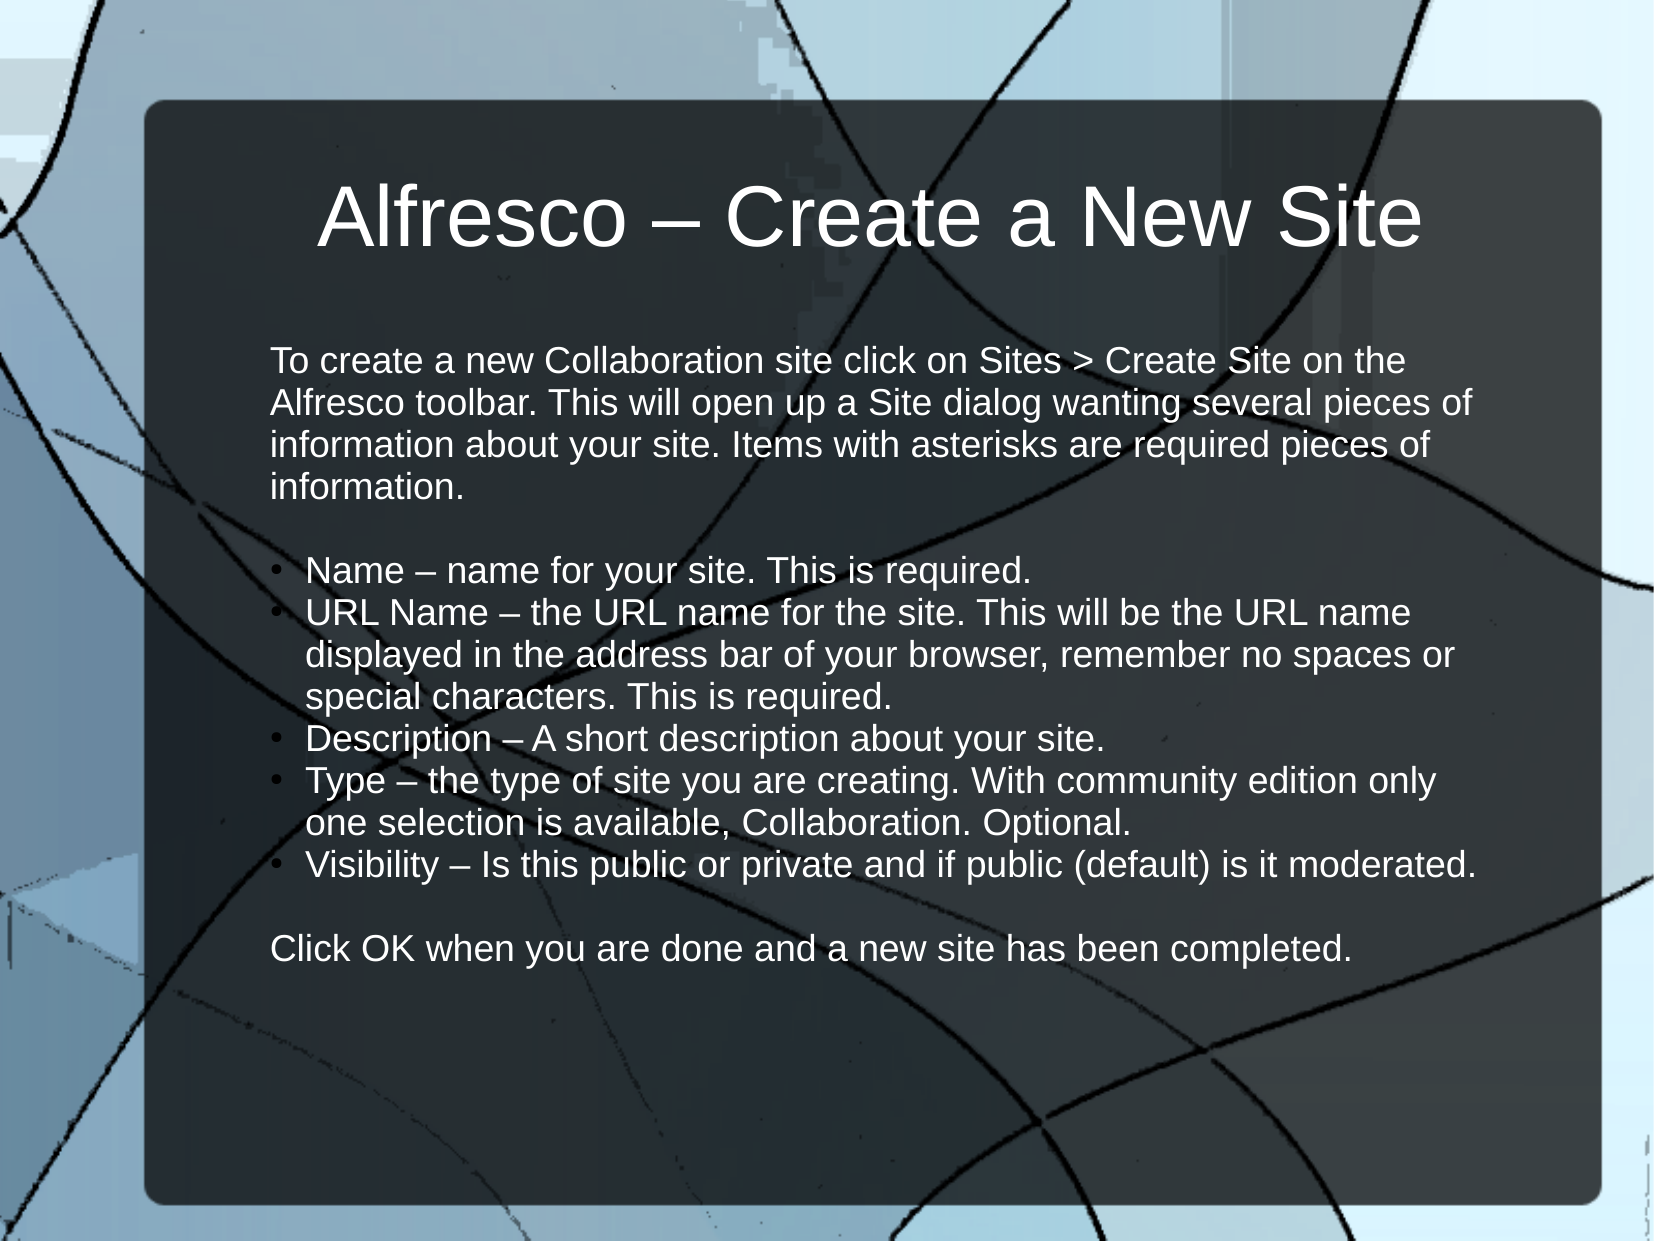

# Alfresco – Create a New Site
To create a new Collaboration site click on Sites > Create Site on the Alfresco toolbar. This will open up a Site dialog wanting several pieces of information about your site. Items with asterisks are required pieces of information.
Name – name for your site. This is required.
URL Name – the URL name for the site. This will be the URL name displayed in the address bar of your browser, remember no spaces or special characters. This is required.
Description – A short description about your site.
Type – the type of site you are creating. With community edition only one selection is available, Collaboration. Optional.
Visibility – Is this public or private and if public (default) is it moderated.
Click OK when you are done and a new site has been completed.